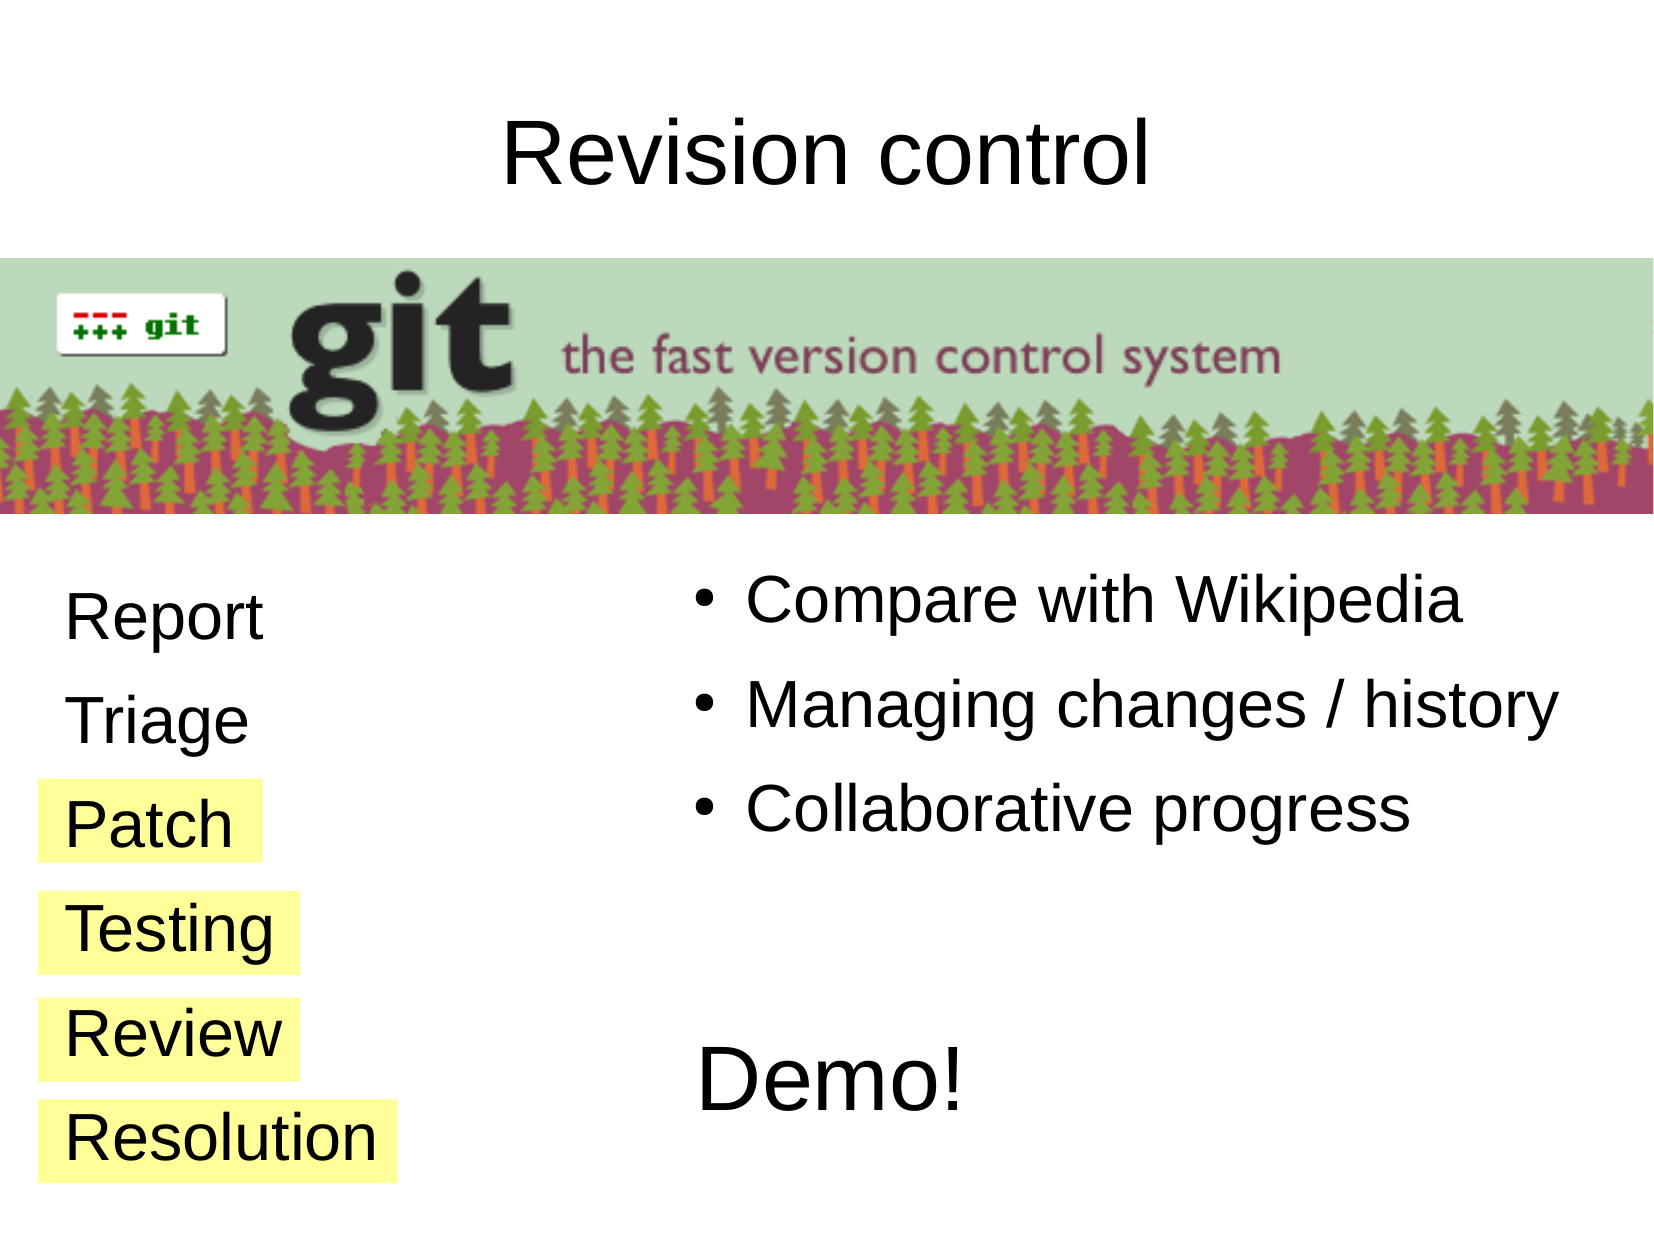

# Revision control
Compare with Wikipedia
Managing changes / history
Collaborative progress
Report
Triage
Patch
Testing
Review
Resolution
Demo!